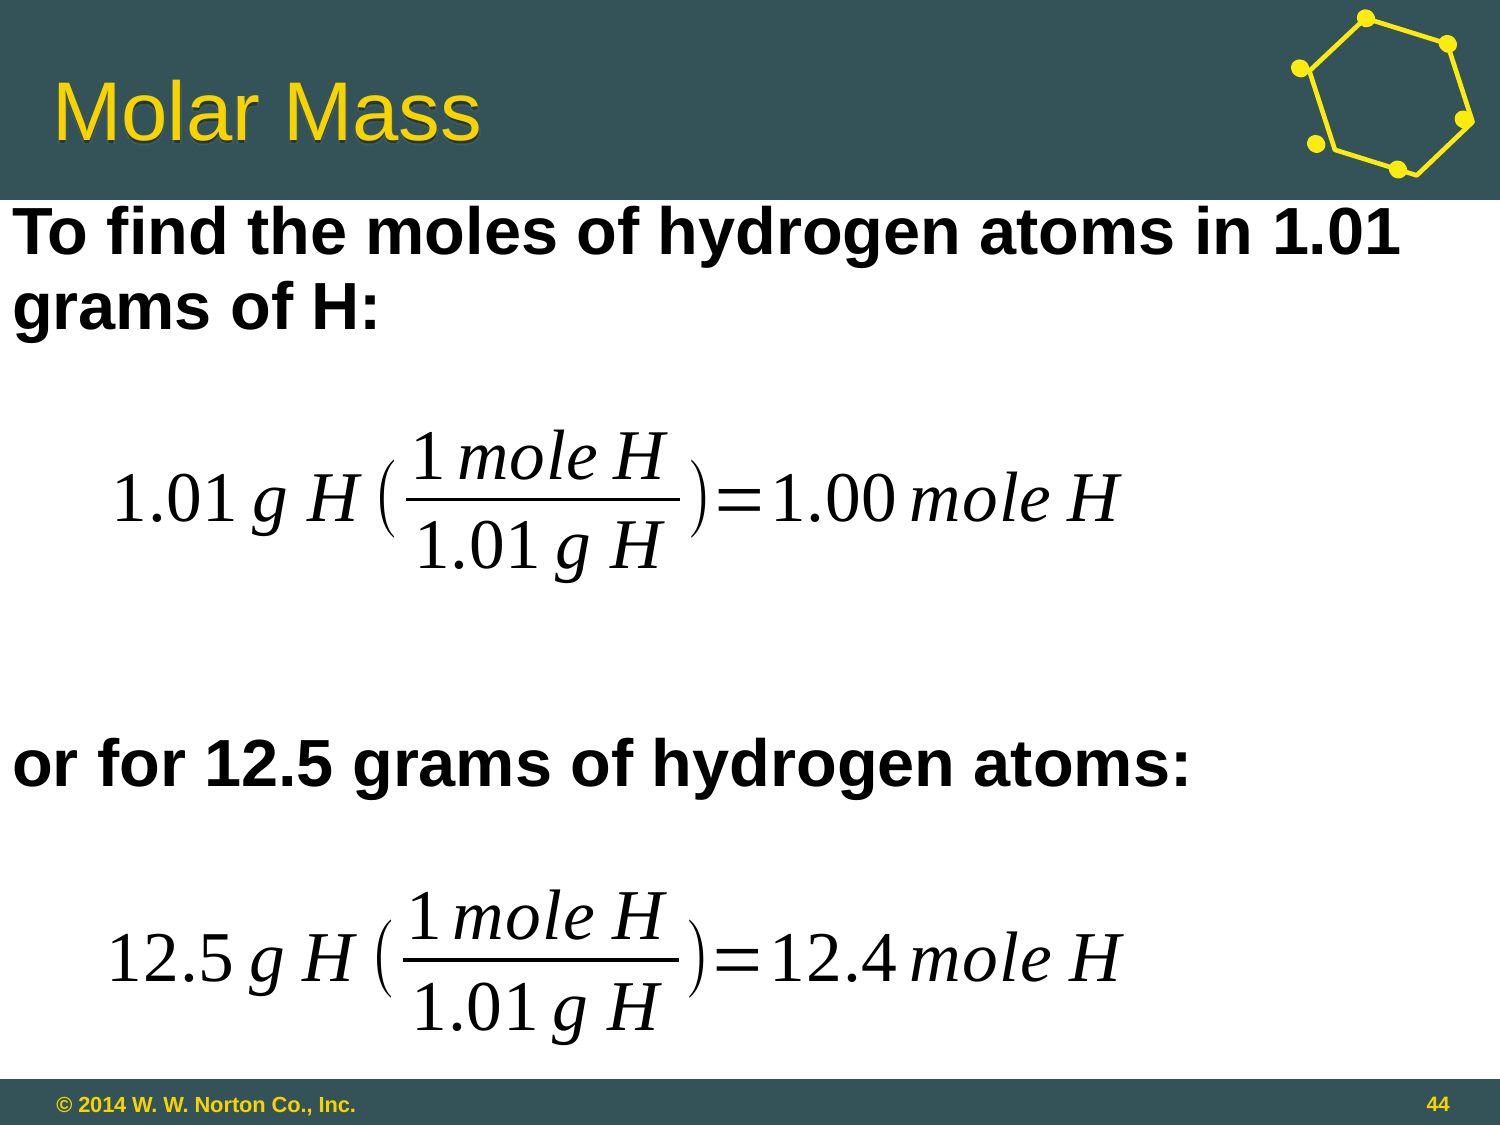

# Molar Mass
To find the moles of hydrogen atoms in 1.01 grams of H:
or for 12.5 grams of hydrogen atoms: